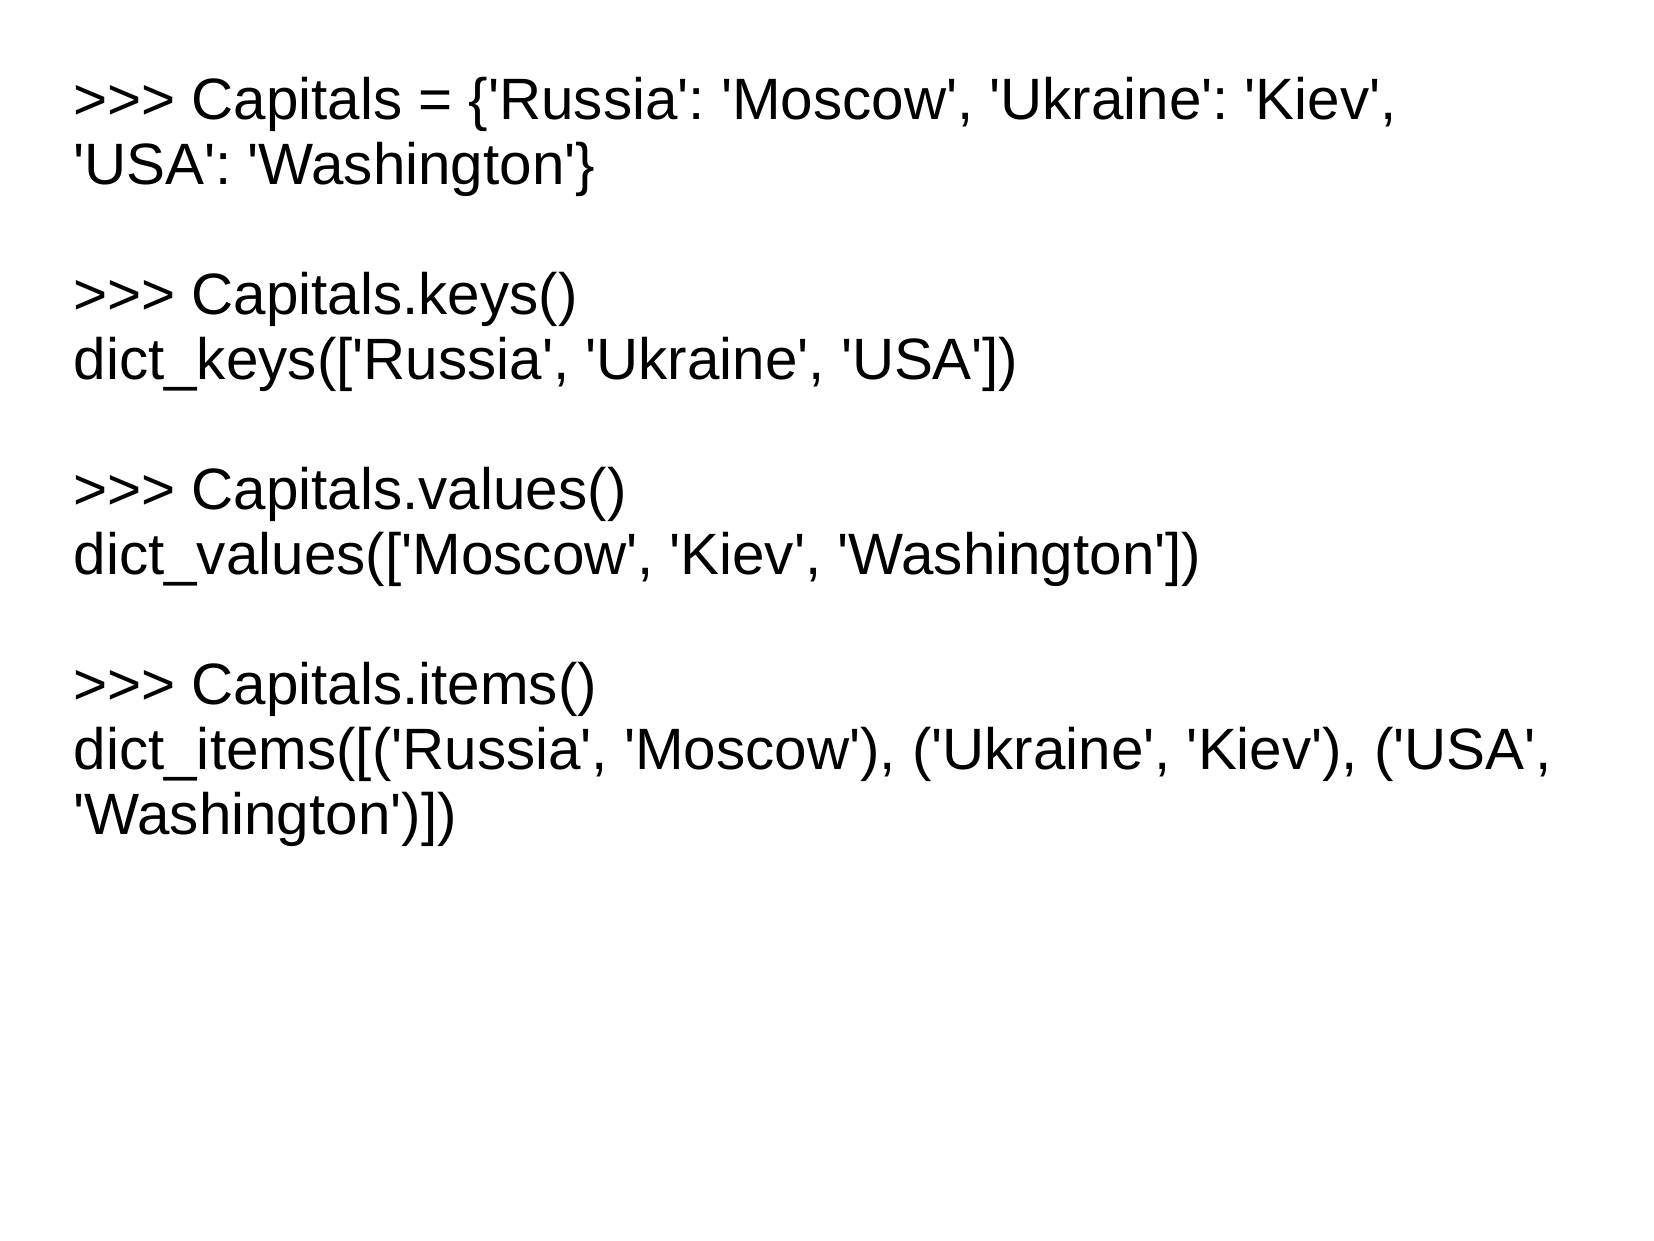

>>> Capitals = {'Russia': 'Moscow', 'Ukraine': 'Kiev', 'USA': 'Washington'}
>>> Capitals.keys()
dict_keys(['Russia', 'Ukraine', 'USA'])
>>> Capitals.values()
dict_values(['Moscow', 'Kiev', 'Washington'])
>>> Capitals.items()
dict_items([('Russia', 'Moscow'), ('Ukraine', 'Kiev'), ('USA', 'Washington')])